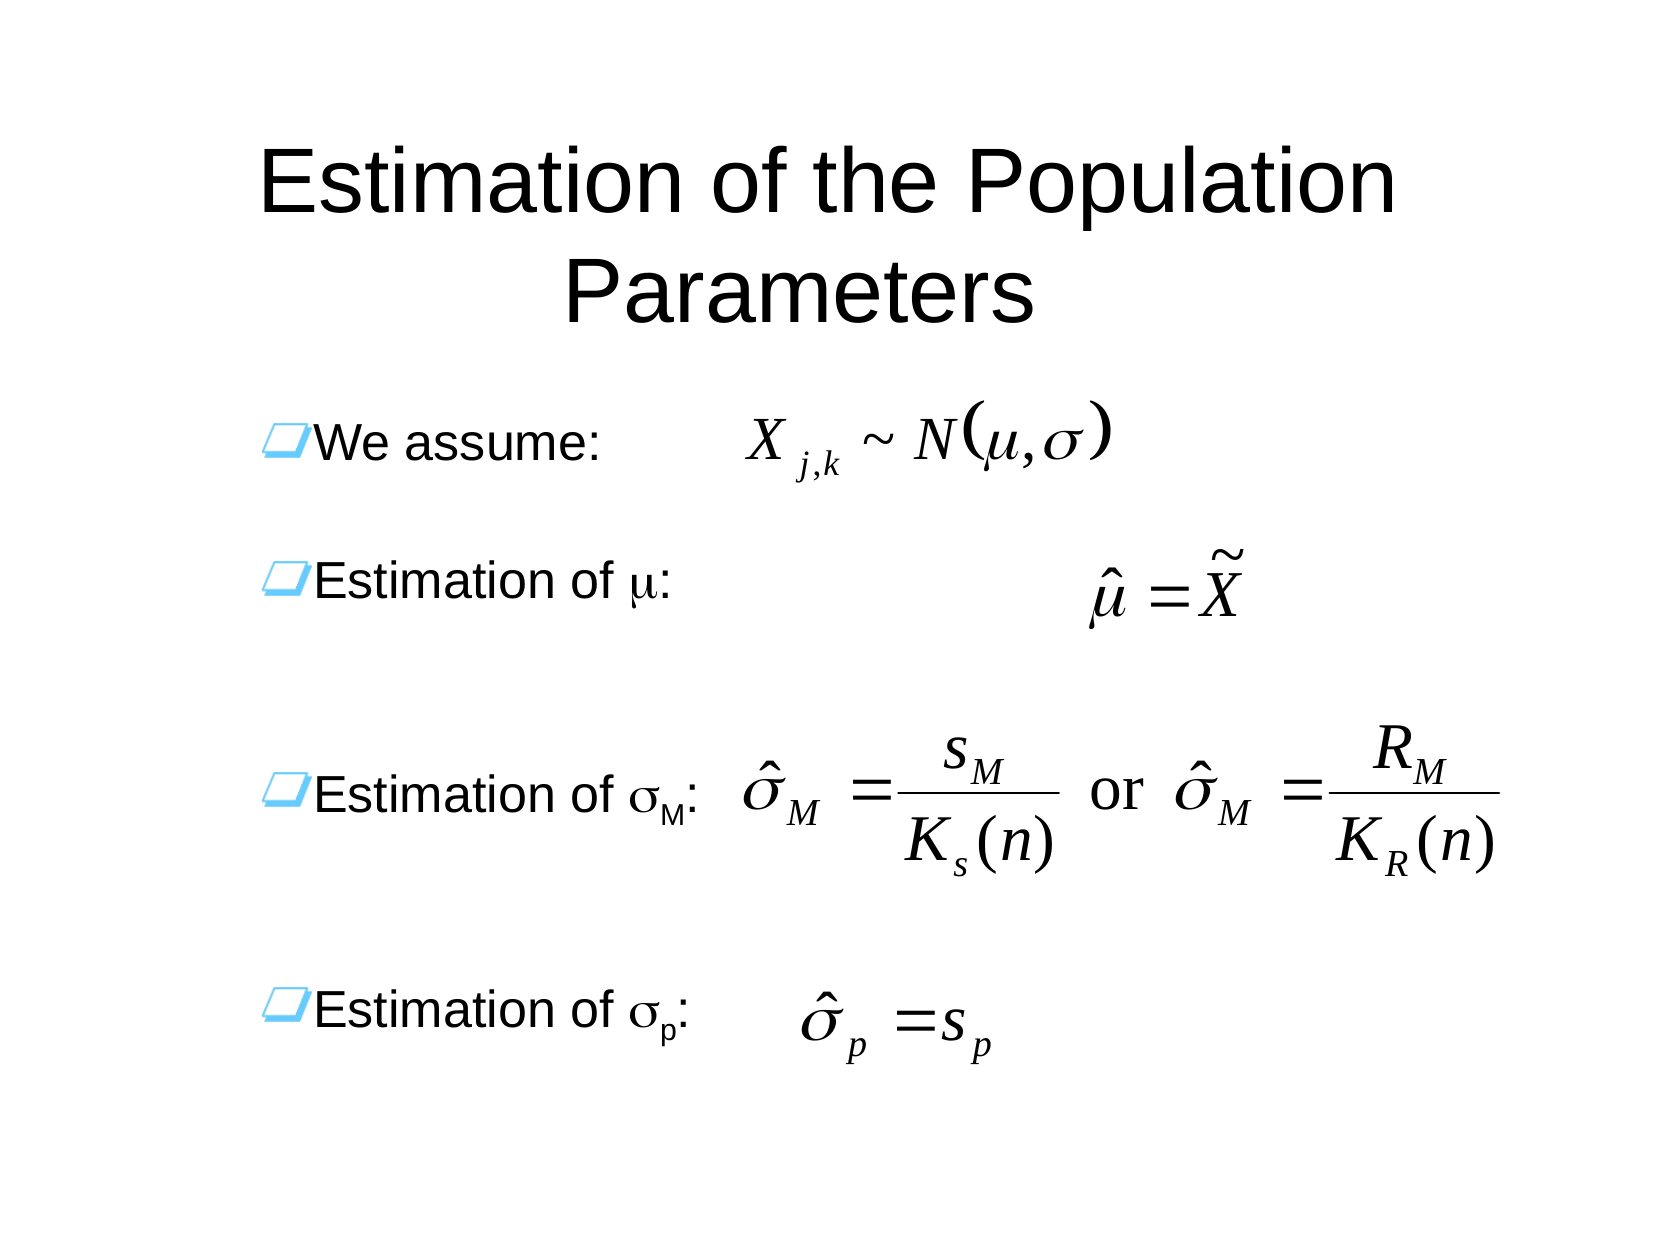

# Estimation of the Population Parameters
We assume:
Estimation of :
Estimation of M:
Estimation of p: